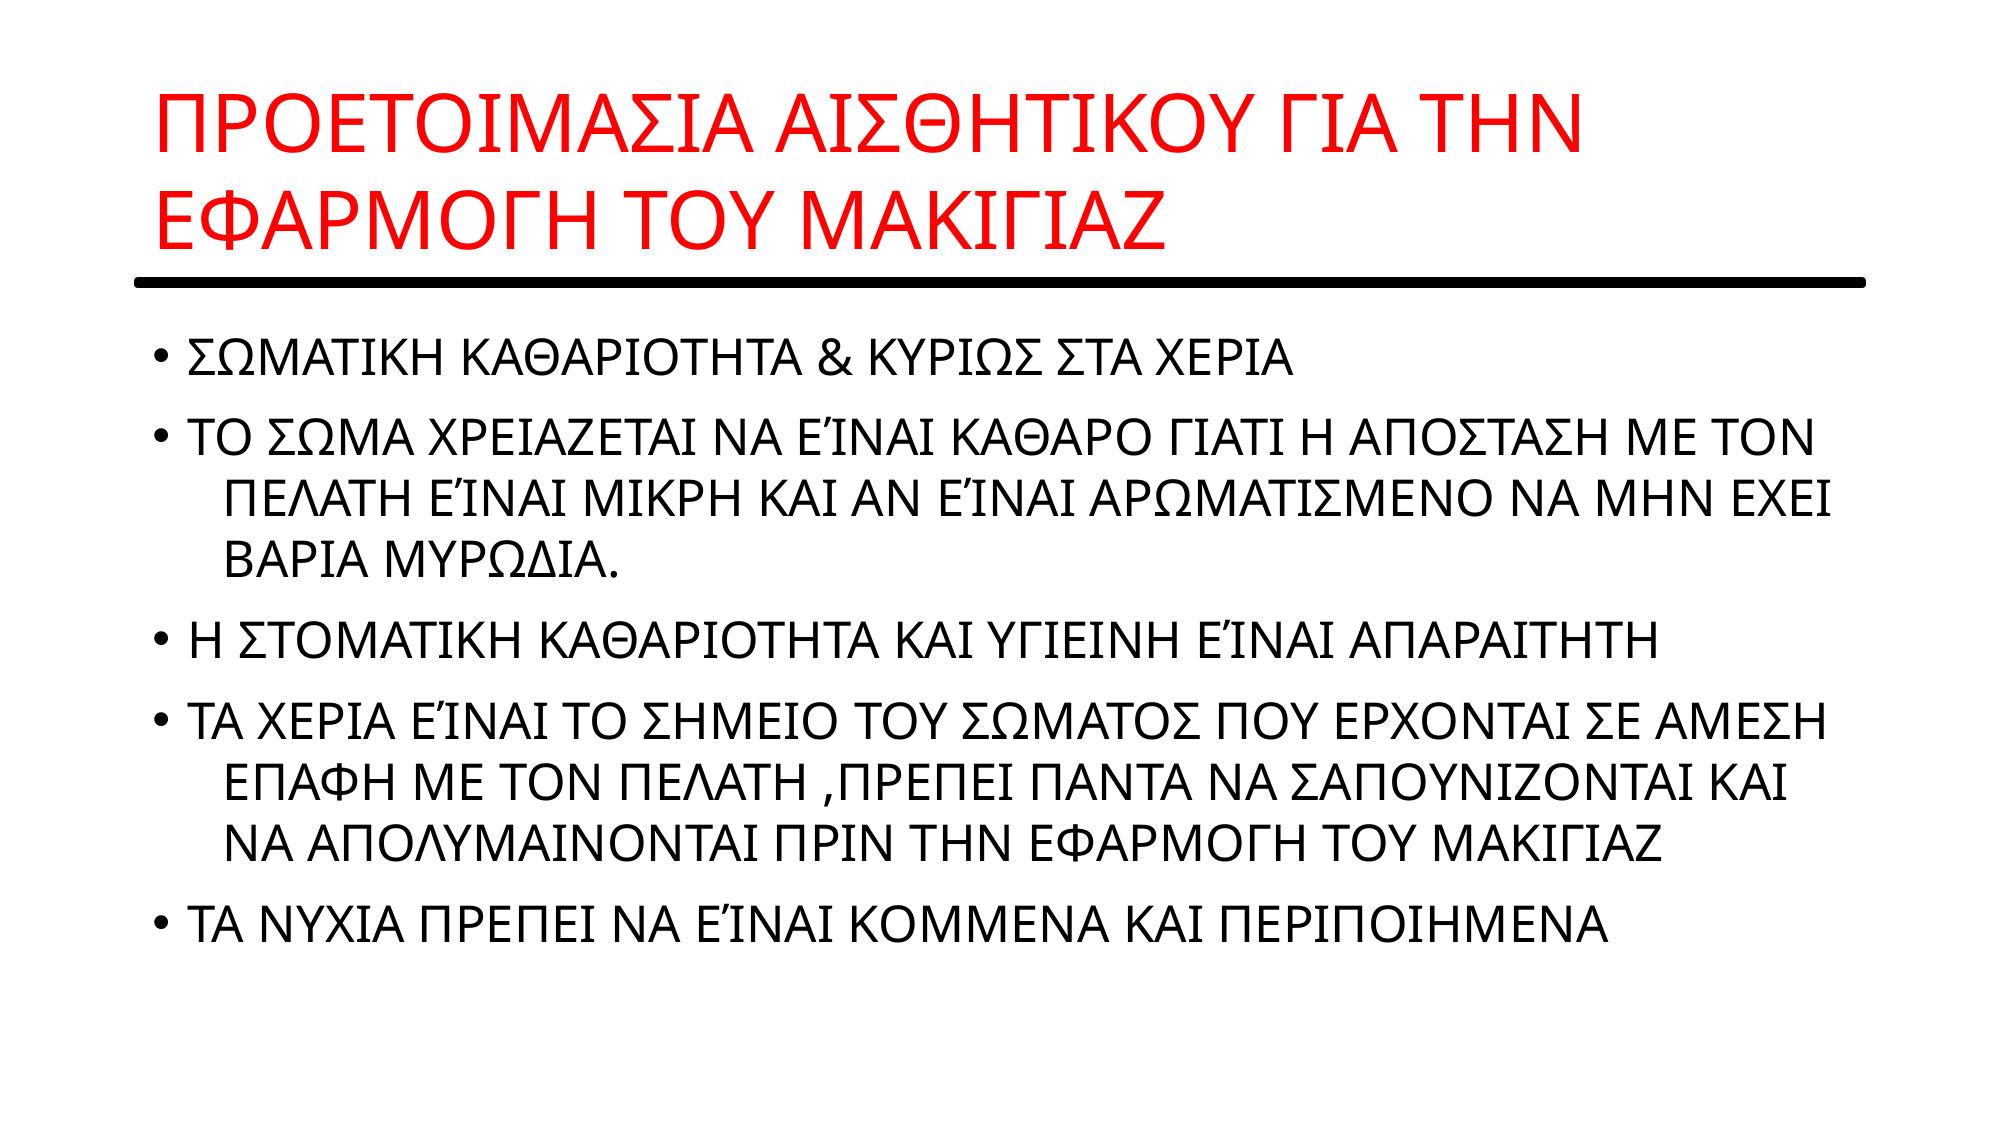

# ΠΡΟΕΤΟΙΜΑΣΙΑ ΑΙΣΘΗΤΙΚΟΥ ΓΙΑ ΤΗΝ ΕΦΑΡΜΟΓΗ ΤΟΥ ΜΑΚΙΓΙΑΖ
ΣΩΜΑΤΙΚΗ ΚΑΘΑΡΙΟΤΗΤΑ & ΚΥΡΙΩΣ ΣΤΑ ΧΕΡΙΑ
ΤΟ ΣΩΜΑ ΧΡΕΙΑΖΕΤΑΙ ΝΑ ΕΊΝΑΙ ΚΑΘΑΡΟ ΓΙΑΤΙ Η ΑΠΟΣΤΑΣΗ ΜΕ ΤΟΝ ΠΕΛΑΤΗ ΕΊΝΑΙ ΜΙΚΡΗ ΚΑΙ ΑΝ ΕΊΝΑΙ ΑΡΩΜΑΤΙΣΜΕΝΟ ΝΑ ΜΗΝ ΕΧΕΙ ΒΑΡΙΑ ΜΥΡΩΔΙΑ.
Η ΣΤΟΜΑΤΙΚΗ ΚΑΘΑΡΙΟΤΗΤΑ ΚΑΙ ΥΓΙΕΙΝΗ ΕΊΝΑΙ ΑΠΑΡΑΙΤΗΤΗ
ΤΑ ΧΕΡΙΑ ΕΊΝΑΙ ΤΟ ΣΗΜΕΙΟ ΤΟΥ ΣΩΜΑΤΟΣ ΠΟΥ ΕΡΧΟΝΤΑΙ ΣΕ ΑΜΕΣΗ ΕΠΑΦΗ ΜΕ ΤΟΝ ΠΕΛΑΤΗ ,ΠΡΕΠΕΙ ΠΑΝΤΑ ΝΑ ΣΑΠΟΥΝΙΖΟΝΤΑΙ ΚΑΙ ΝΑ ΑΠΟΛΥΜΑΙΝΟΝΤΑΙ ΠΡΙΝ ΤΗΝ ΕΦΑΡΜΟΓΗ ΤΟΥ ΜΑΚΙΓΙΑΖ
ΤΑ ΝΥΧΙΑ ΠΡΕΠΕΙ ΝΑ ΕΊΝΑΙ ΚΟΜΜΕΝΑ ΚΑΙ ΠΕΡΙΠΟΙΗΜΕΝΑ